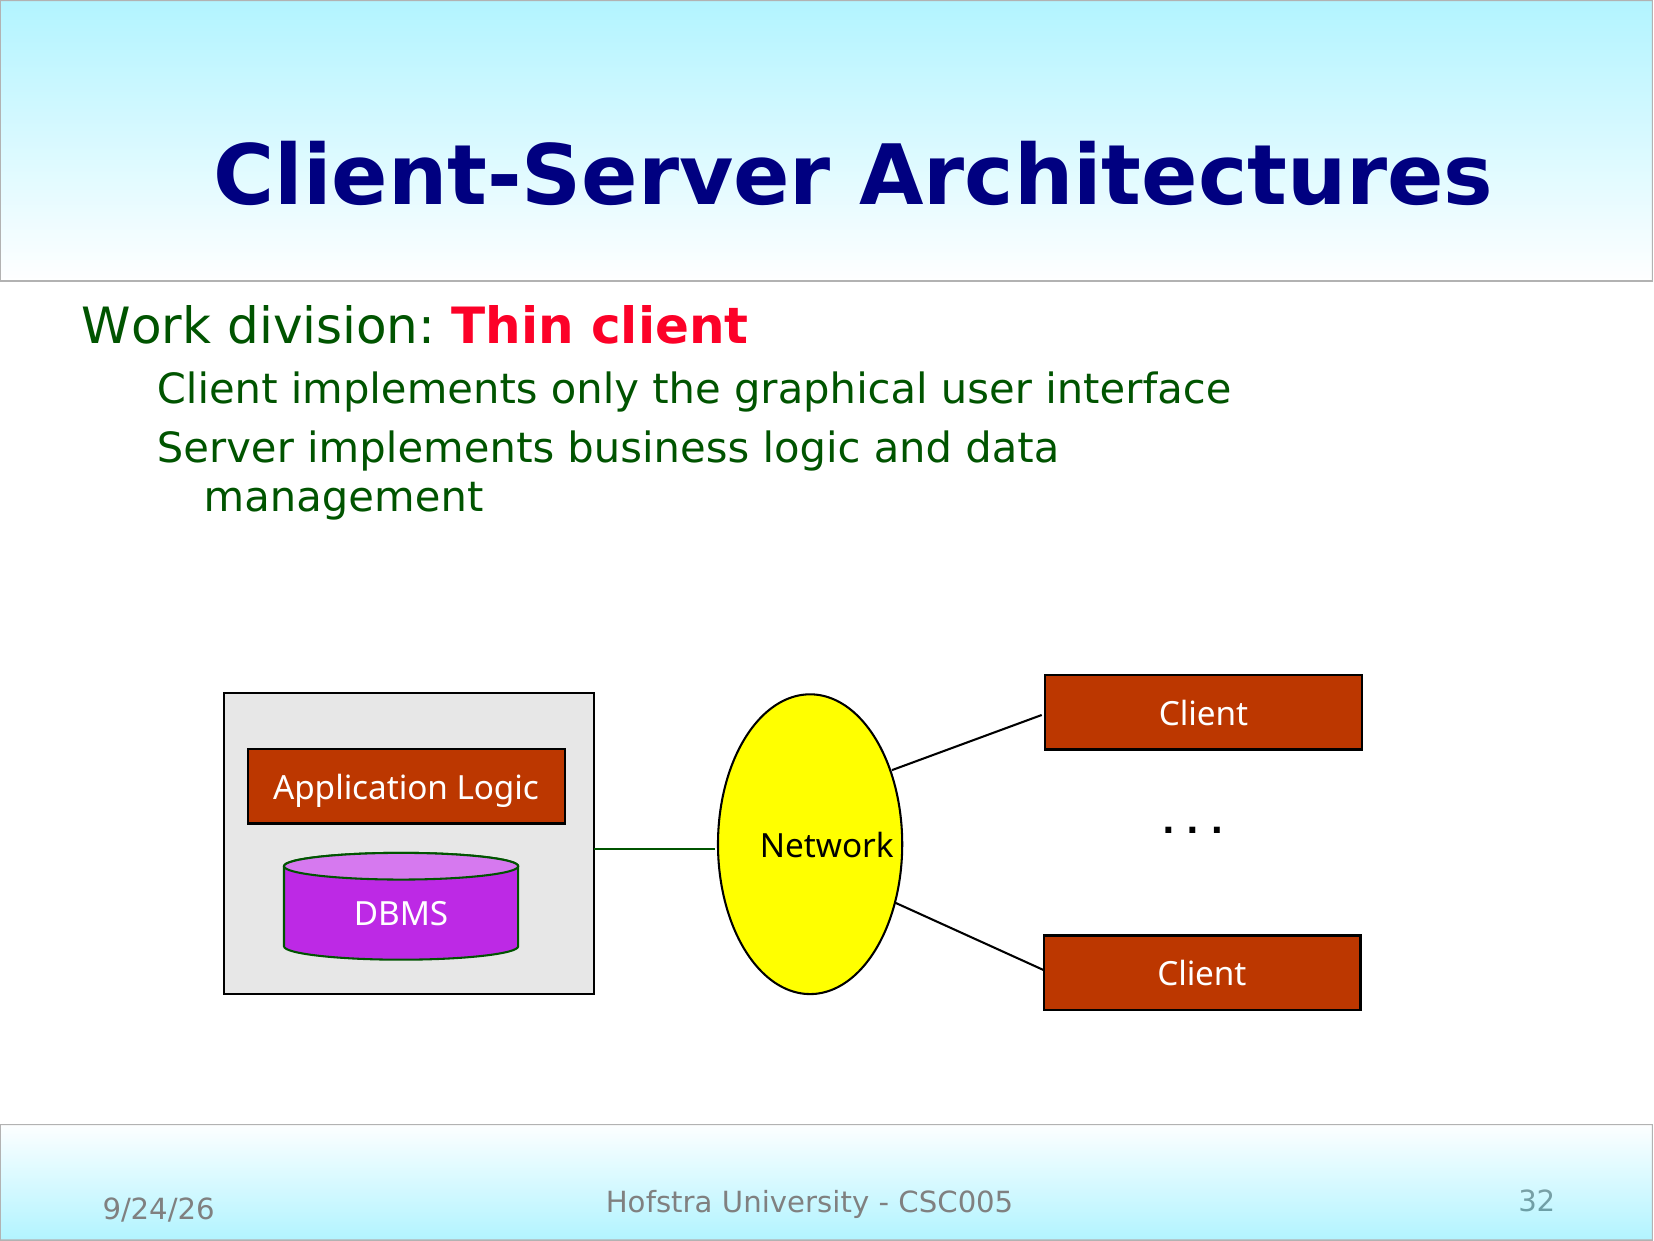

# Client-Server Architectures
Work division: Thin client
Client implements only the graphical user interface
Server implements business logic and data management
Client
Application Logic
DBMS
Network
Client
. . .
32
Hofstra University - CSC005